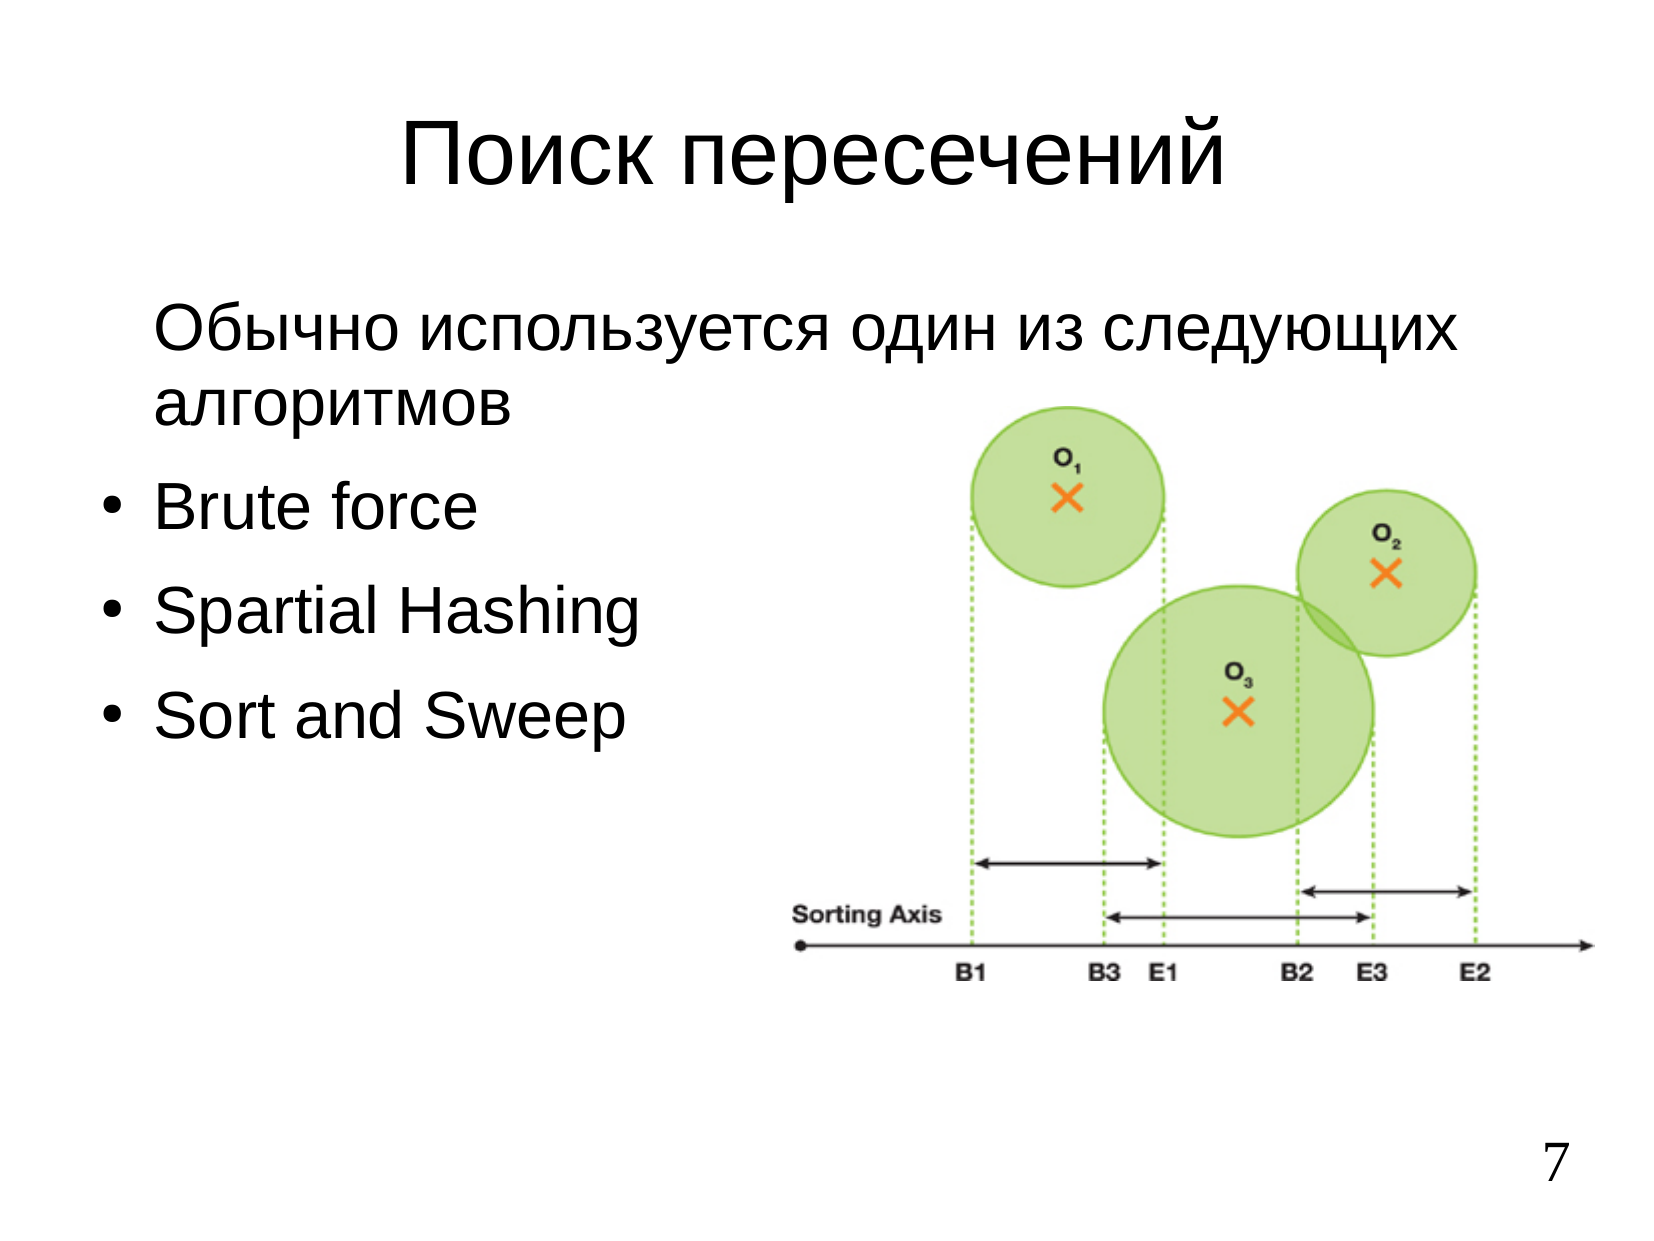

# Поиск пересечений
Обычно используется один из следующих алгоритмов
Brute force
Spartial Hashing
Sort and Sweep
7